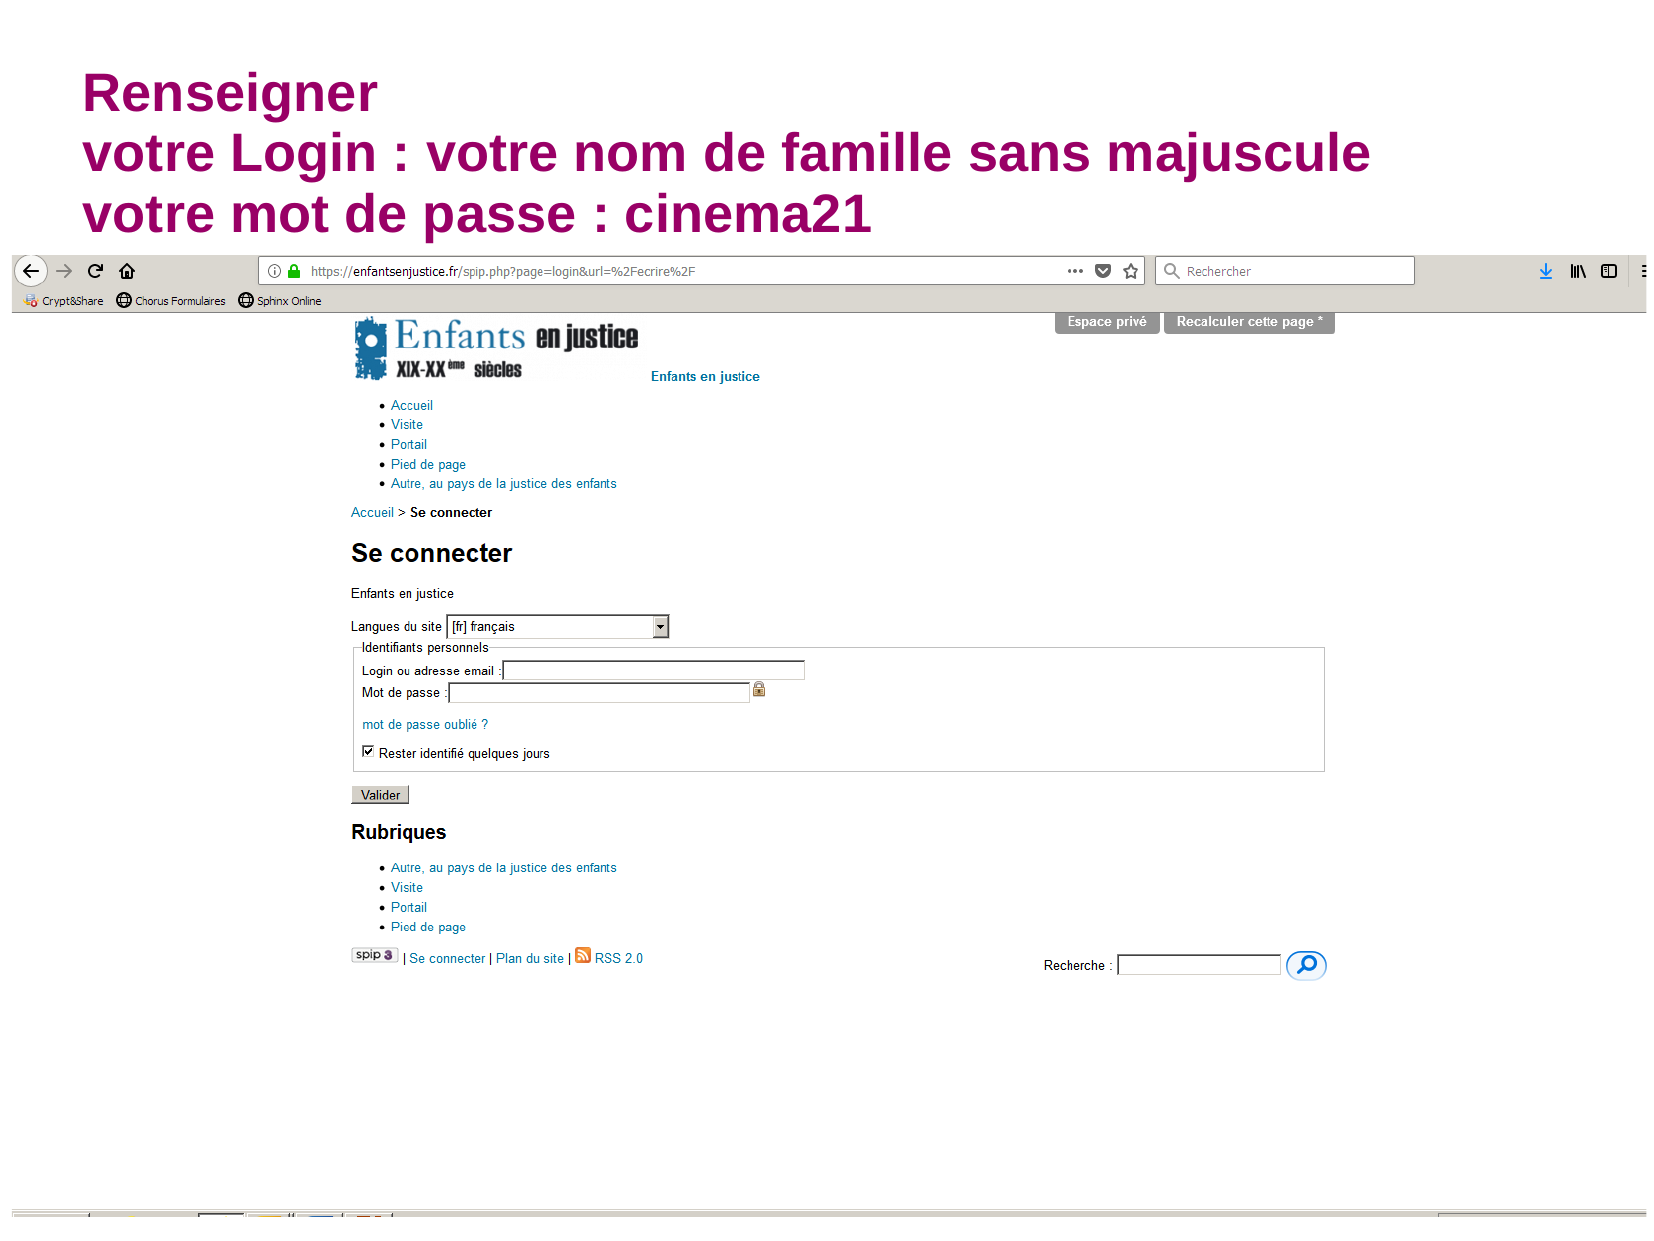

# Renseigner votre Login : votre nom de famille sans majuscule votre mot de passe : cinema21